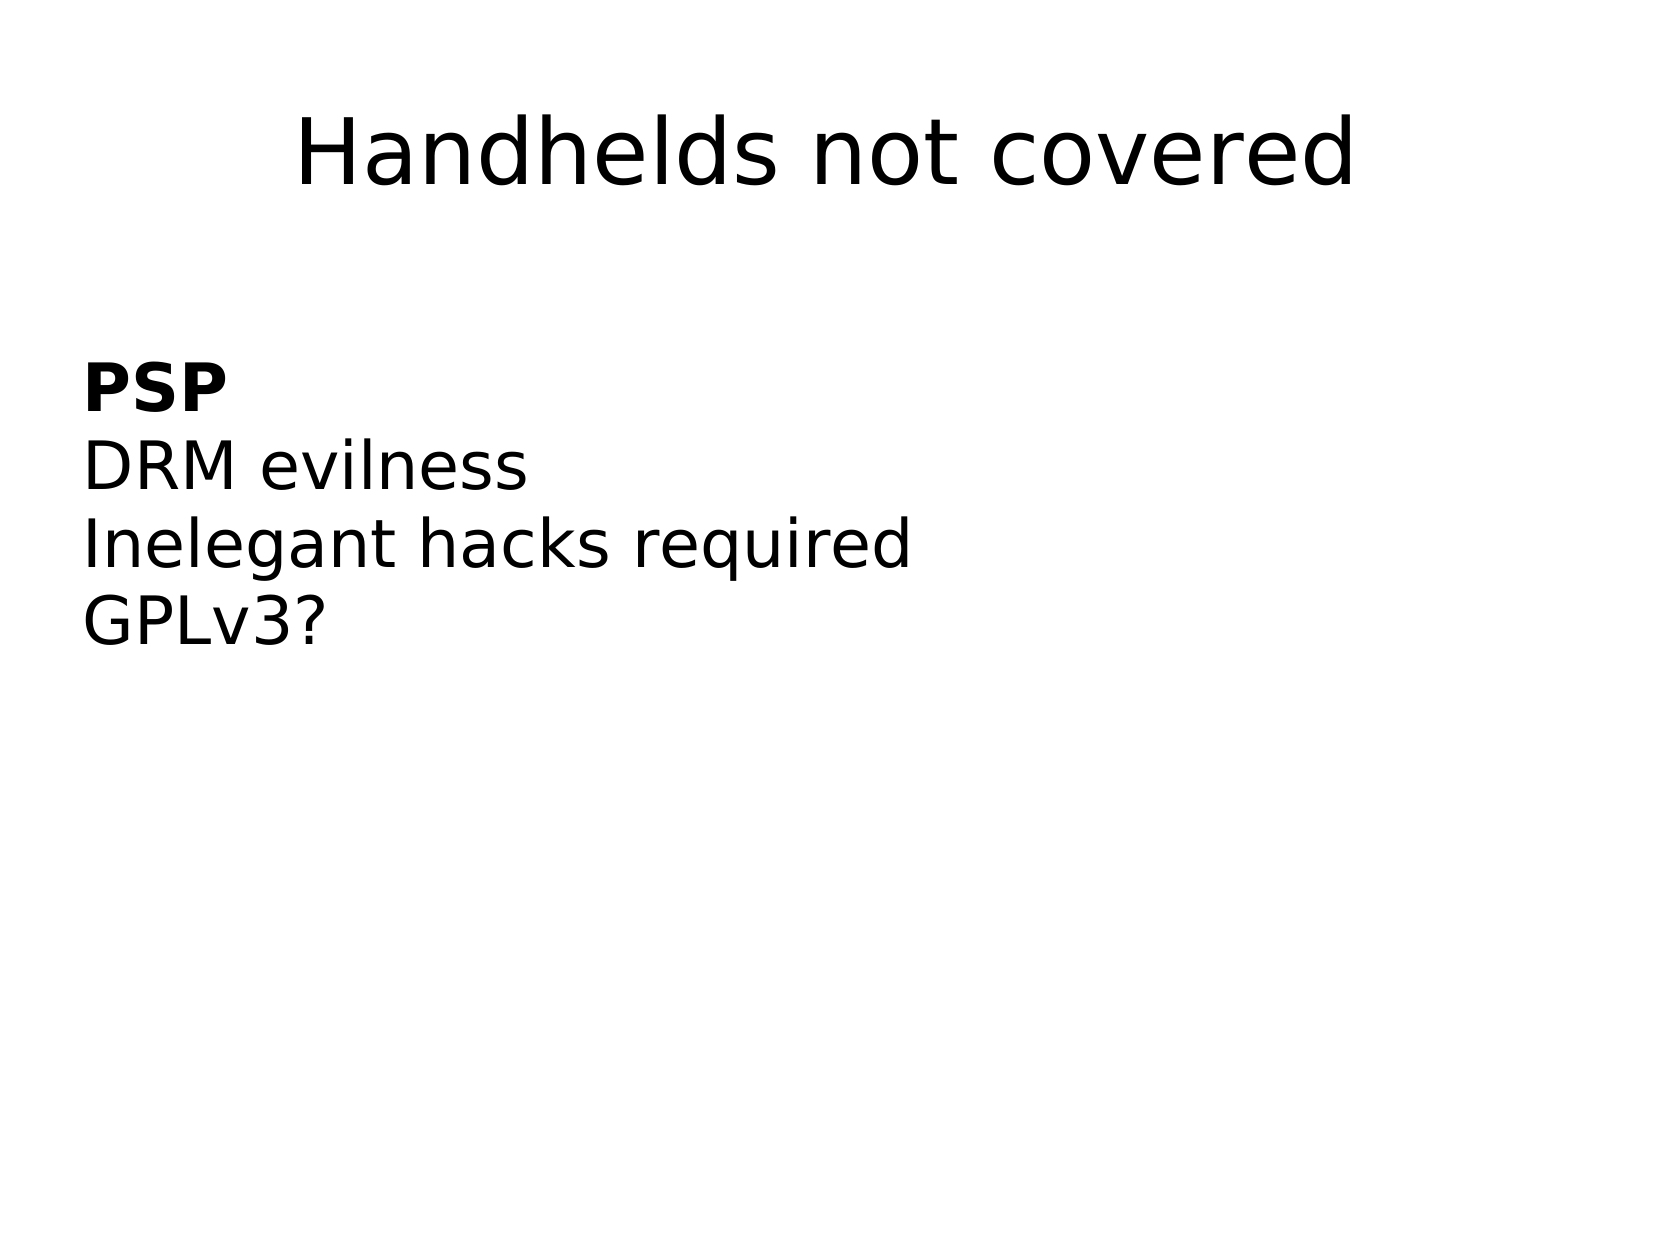

# Handhelds not covered
PSP
DRM evilness
Inelegant hacks required
GPLv3?
Gameboy Advance
2.0 uCLinux
sash shell
essentially useless